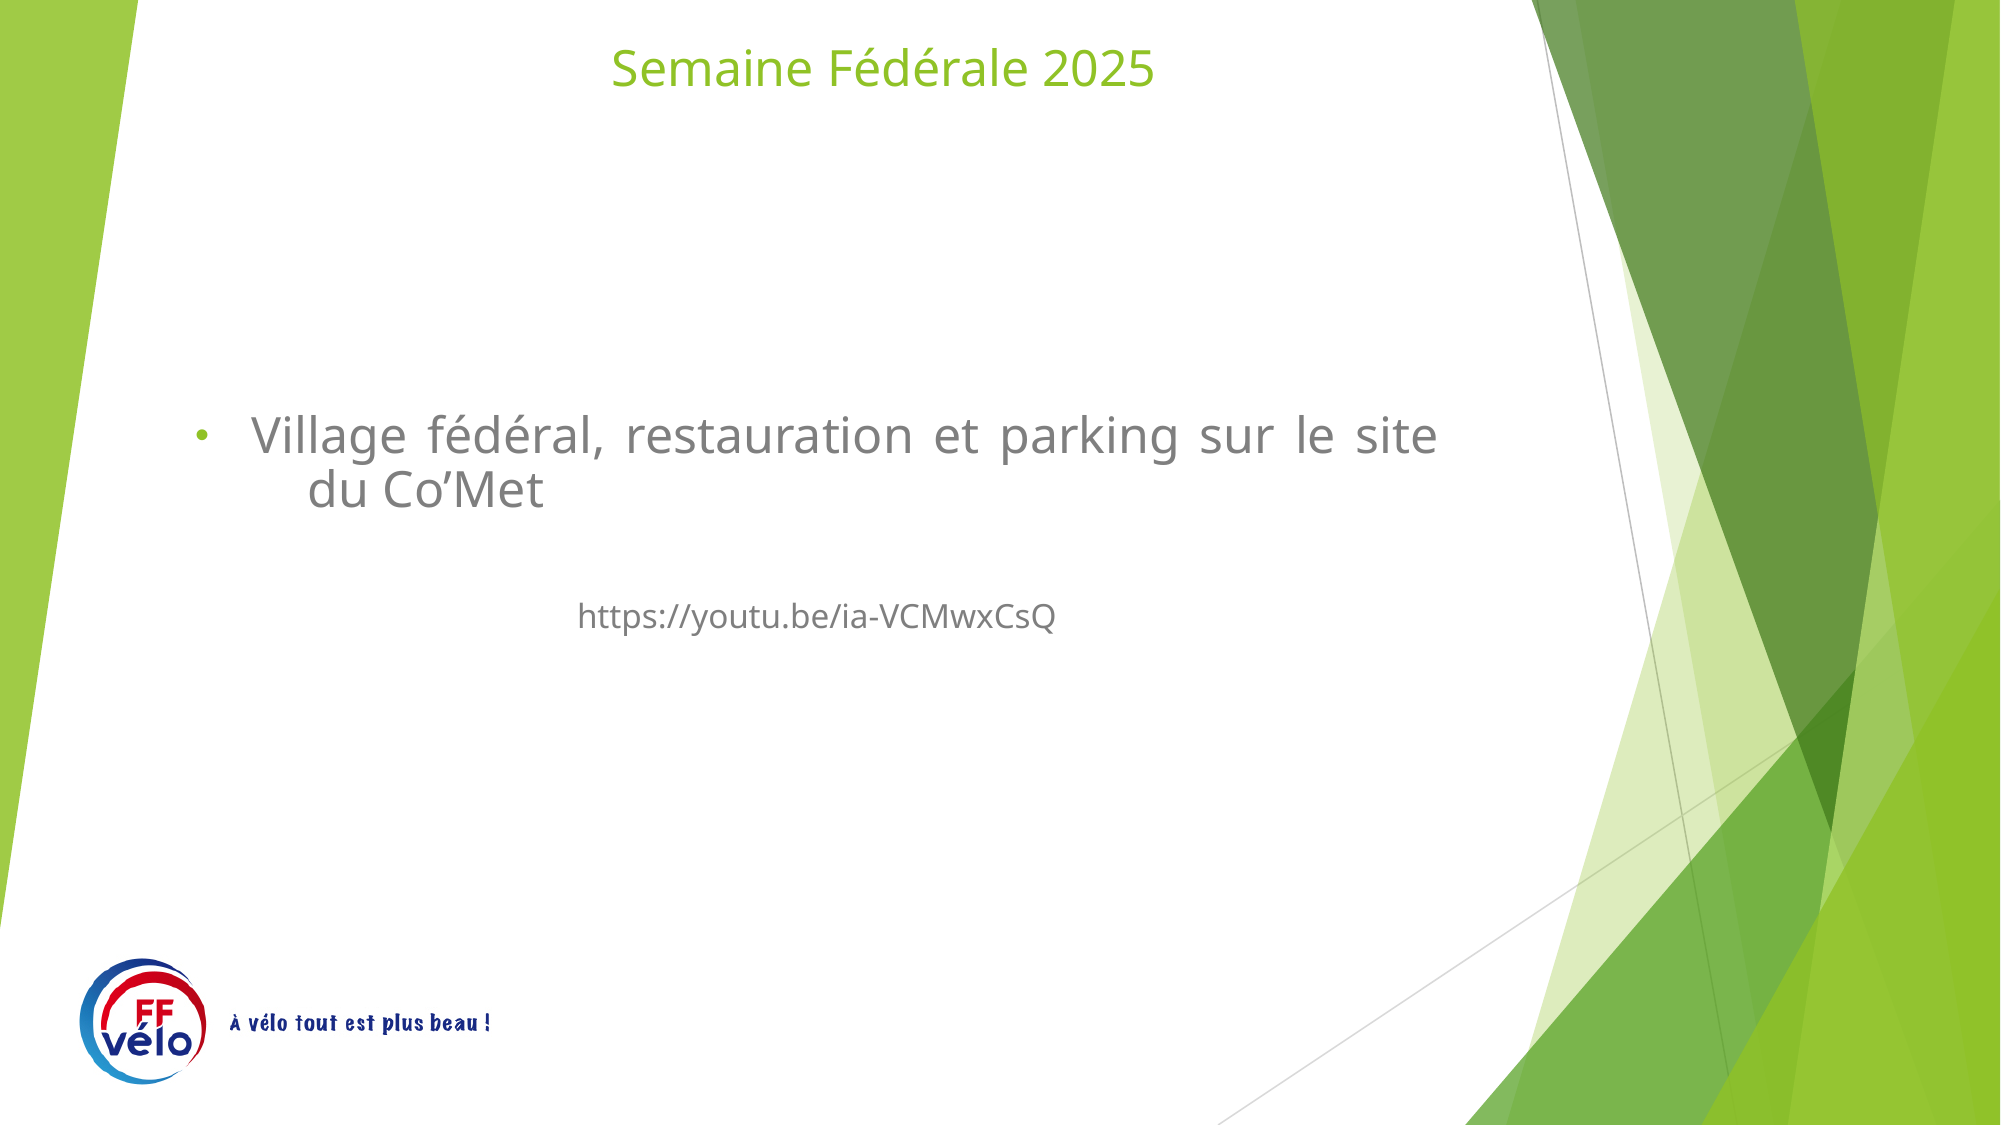

# Semaine Fédérale 2025
Village fédéral, restauration et parking sur le site du Co’Met
https://youtu.be/ia-VCMwxCsQ